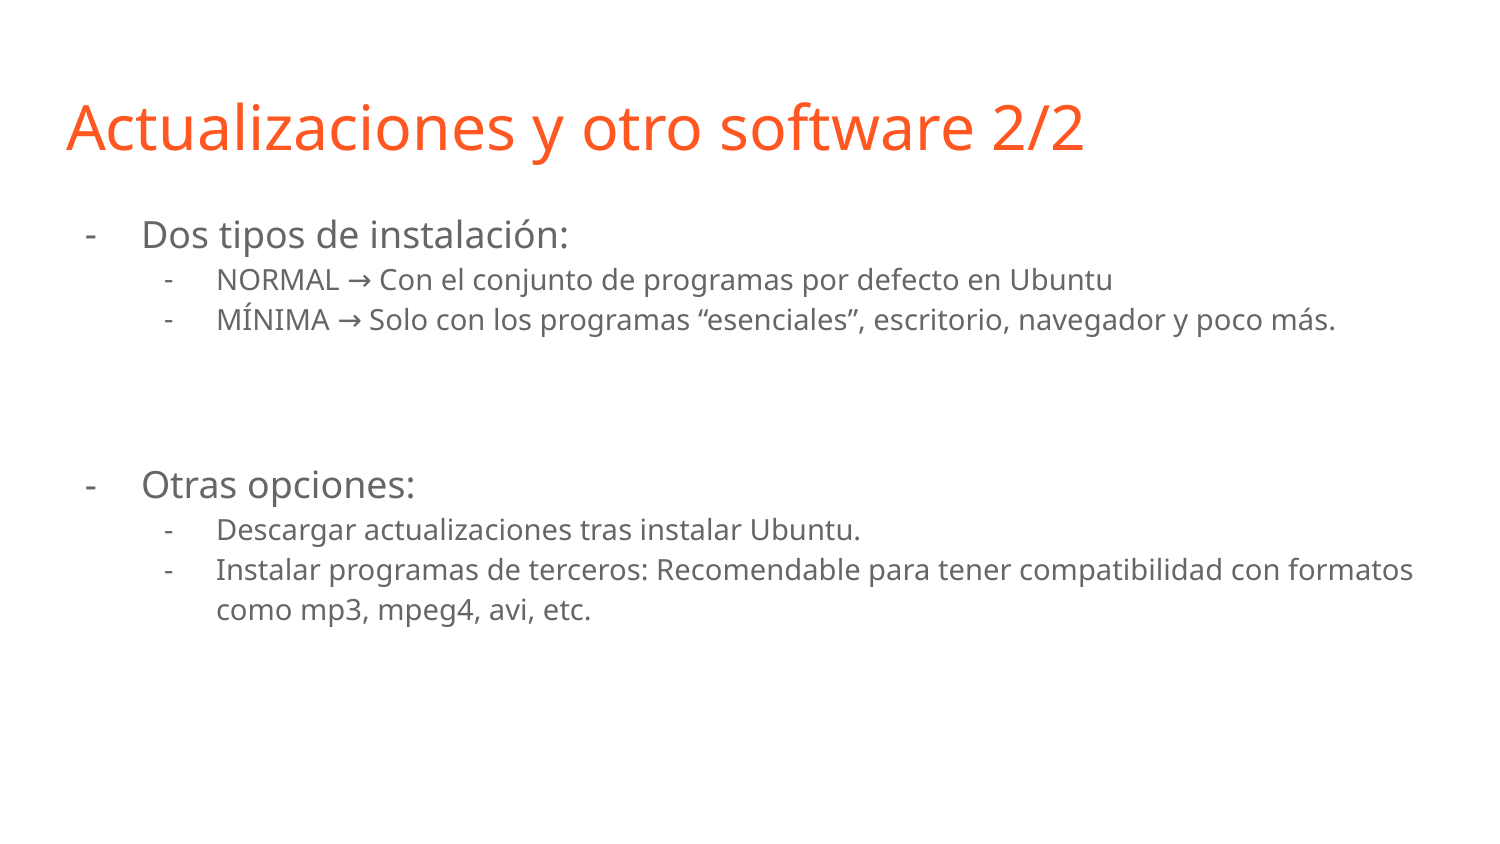

# Actualizaciones y otro software 2/2
Dos tipos de instalación:
NORMAL → Con el conjunto de programas por defecto en Ubuntu
MÍNIMA → Solo con los programas “esenciales”, escritorio, navegador y poco más.
Otras opciones:
Descargar actualizaciones tras instalar Ubuntu.
Instalar programas de terceros: Recomendable para tener compatibilidad con formatos como mp3, mpeg4, avi, etc.